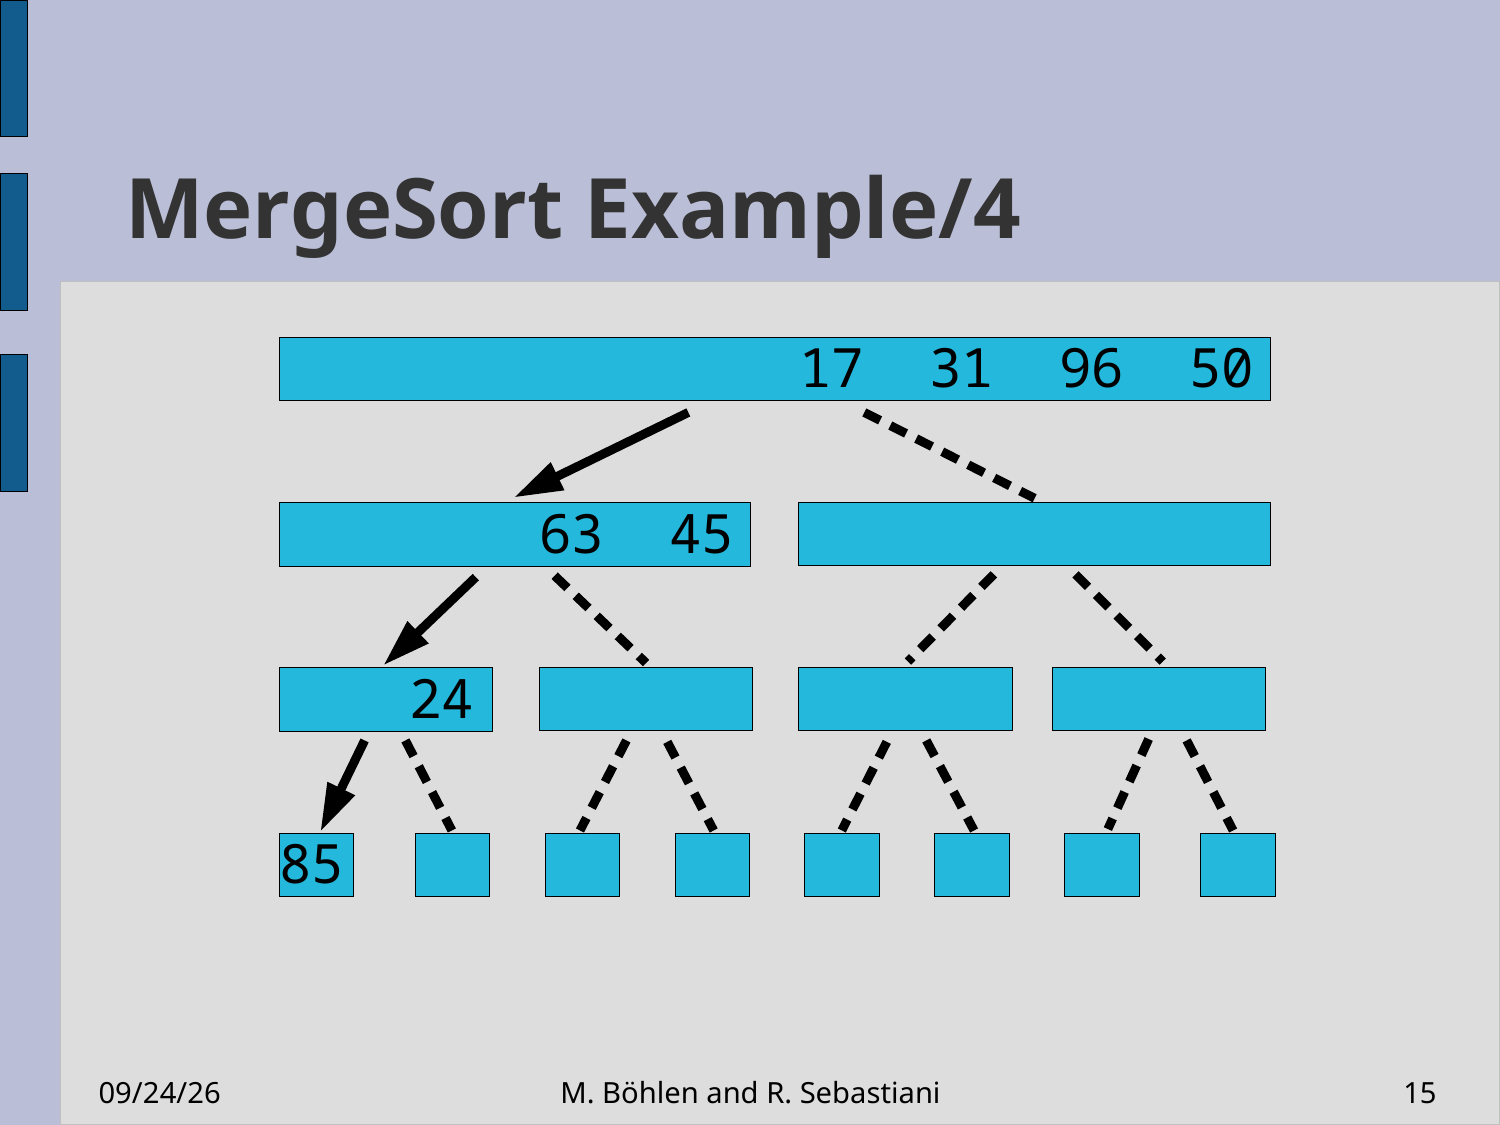

# MergeSort Example/4
 17 31 96 50
 63 45
 24
85
M. Böhlen and R. Sebastiani
15